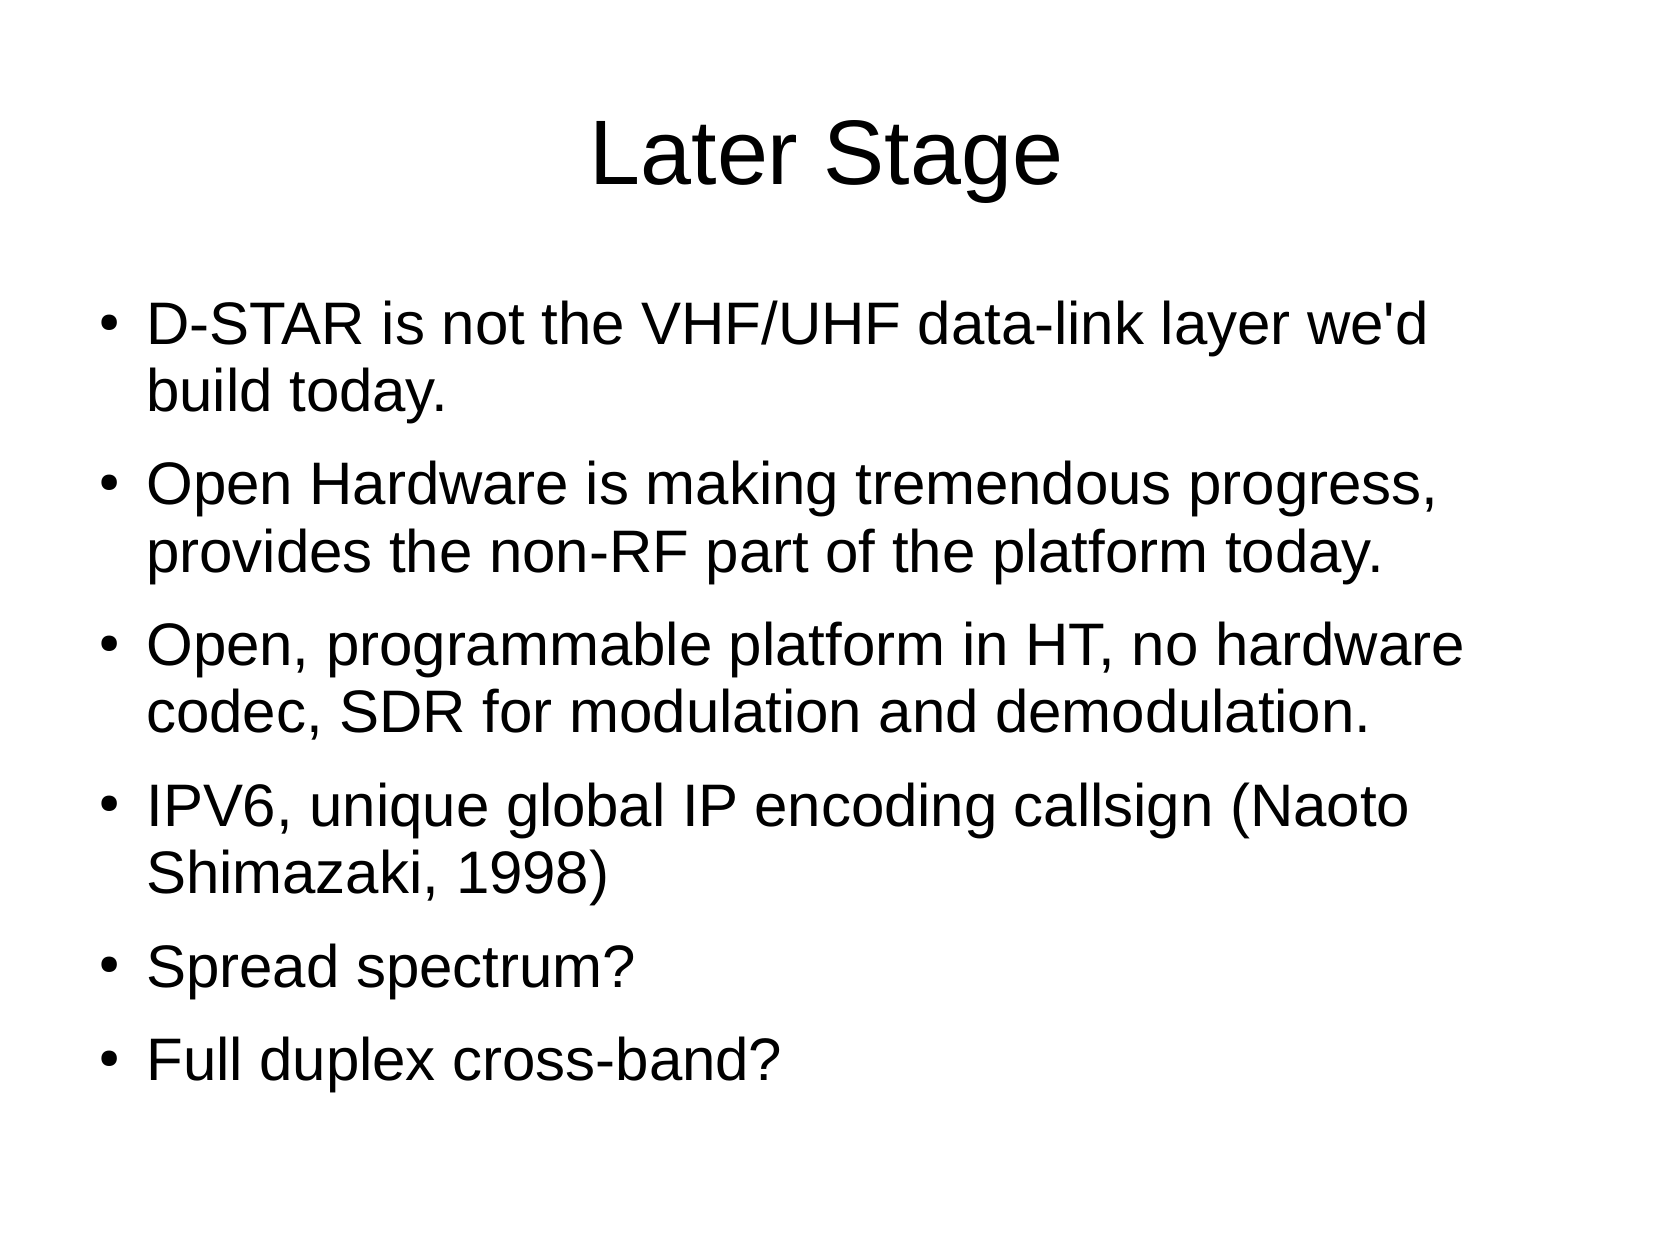

# Later Stage
D-STAR is not the VHF/UHF data-link layer we'd build today.
Open Hardware is making tremendous progress, provides the non-RF part of the platform today.
Open, programmable platform in HT, no hardware codec, SDR for modulation and demodulation.
IPV6, unique global IP encoding callsign (Naoto Shimazaki, 1998)
Spread spectrum?
Full duplex cross-band?